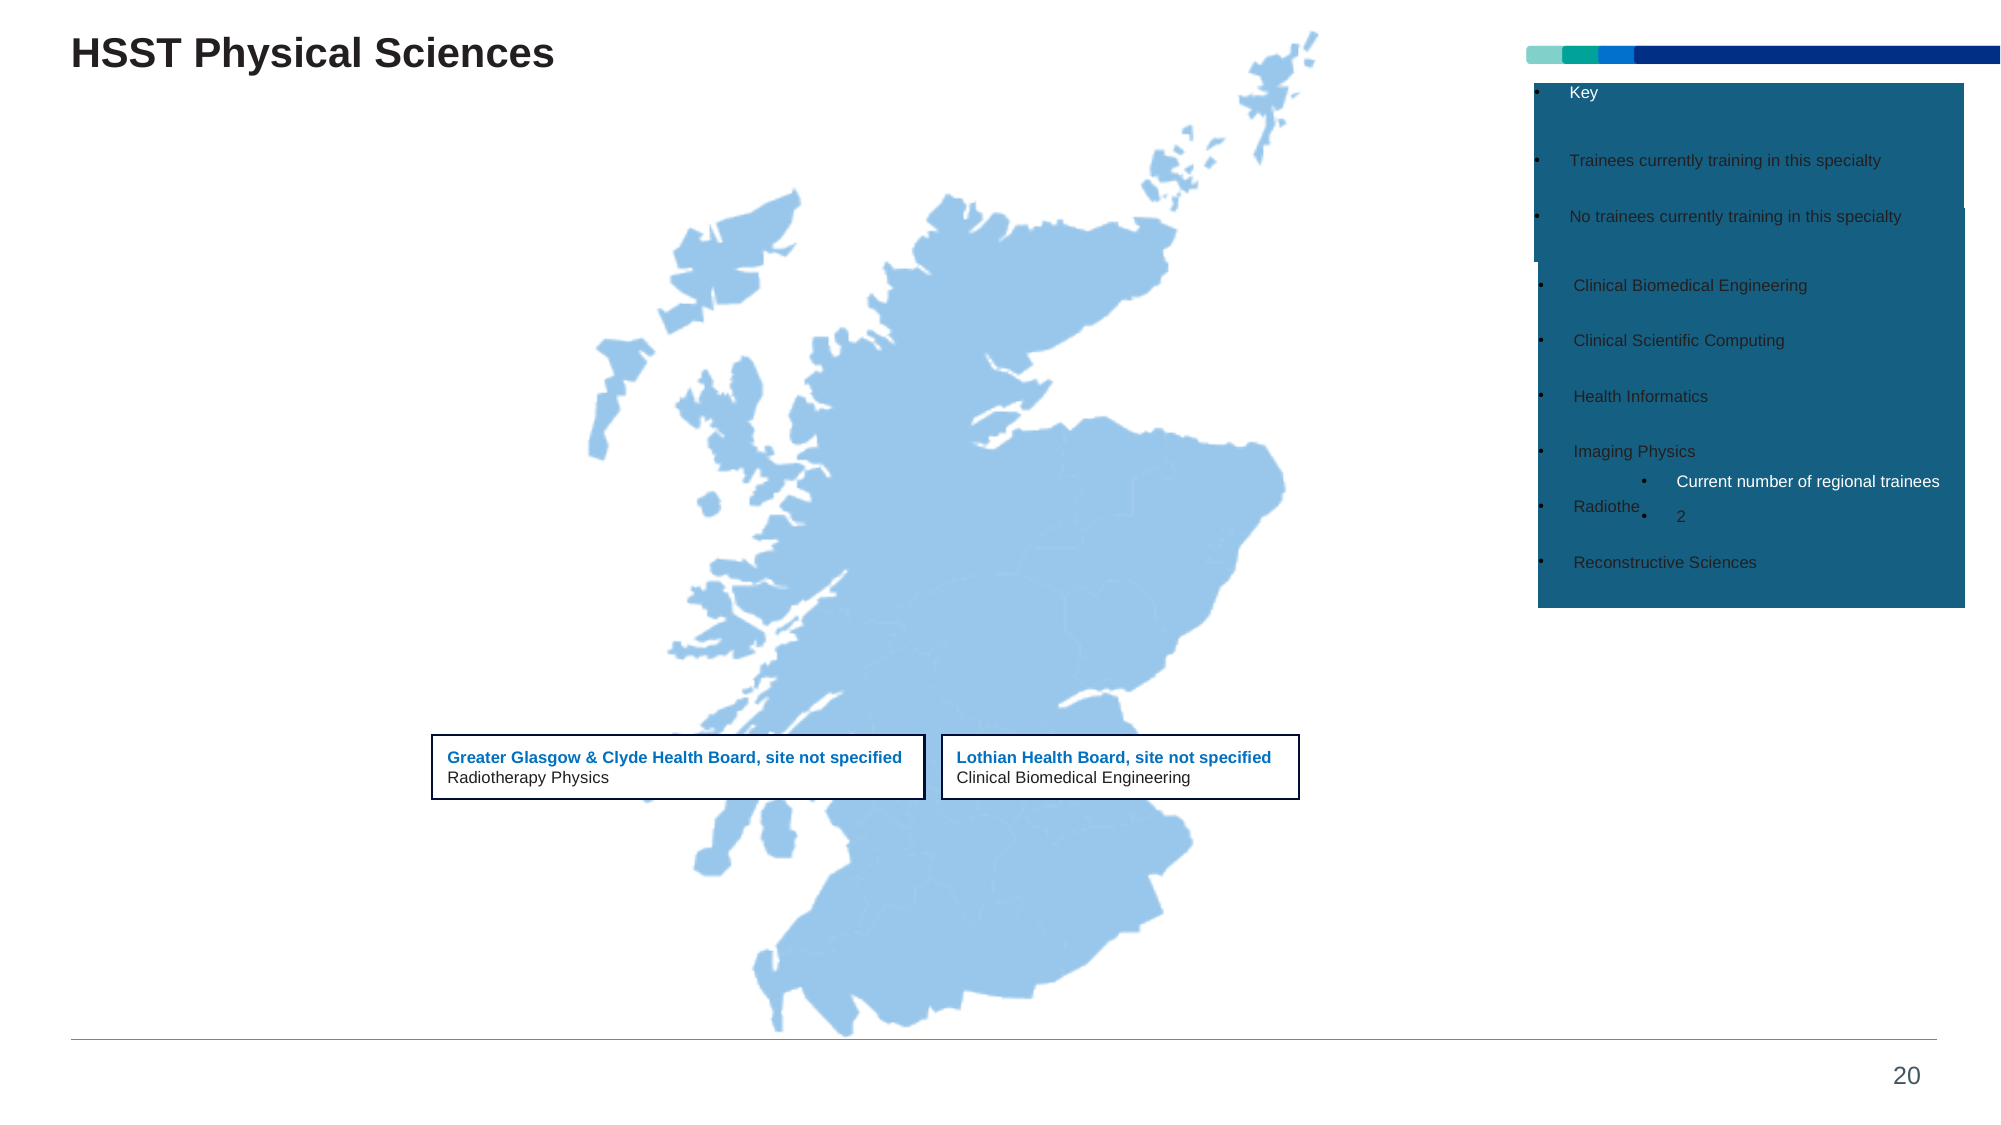

# HSST Physical Sciences
| Key | |
| --- | --- |
| Trainees currently training in this specialty | |
| No trainees currently training in this specialty | |
| Specialty | |
| --- | --- |
| Clinical Biomedical Engineering | |
| Clinical Scientific Computing | |
| Health Informatics | |
| Imaging Physics | |
| Radiotherapy Physics | |
| Reconstructive Sciences | |
| Current number of regional trainees |
| --- |
| 2 |
Greater Glasgow & Clyde Health Board, site not specified
Radiotherapy Physics
Lothian Health Board, site not specified
Clinical Biomedical Engineering